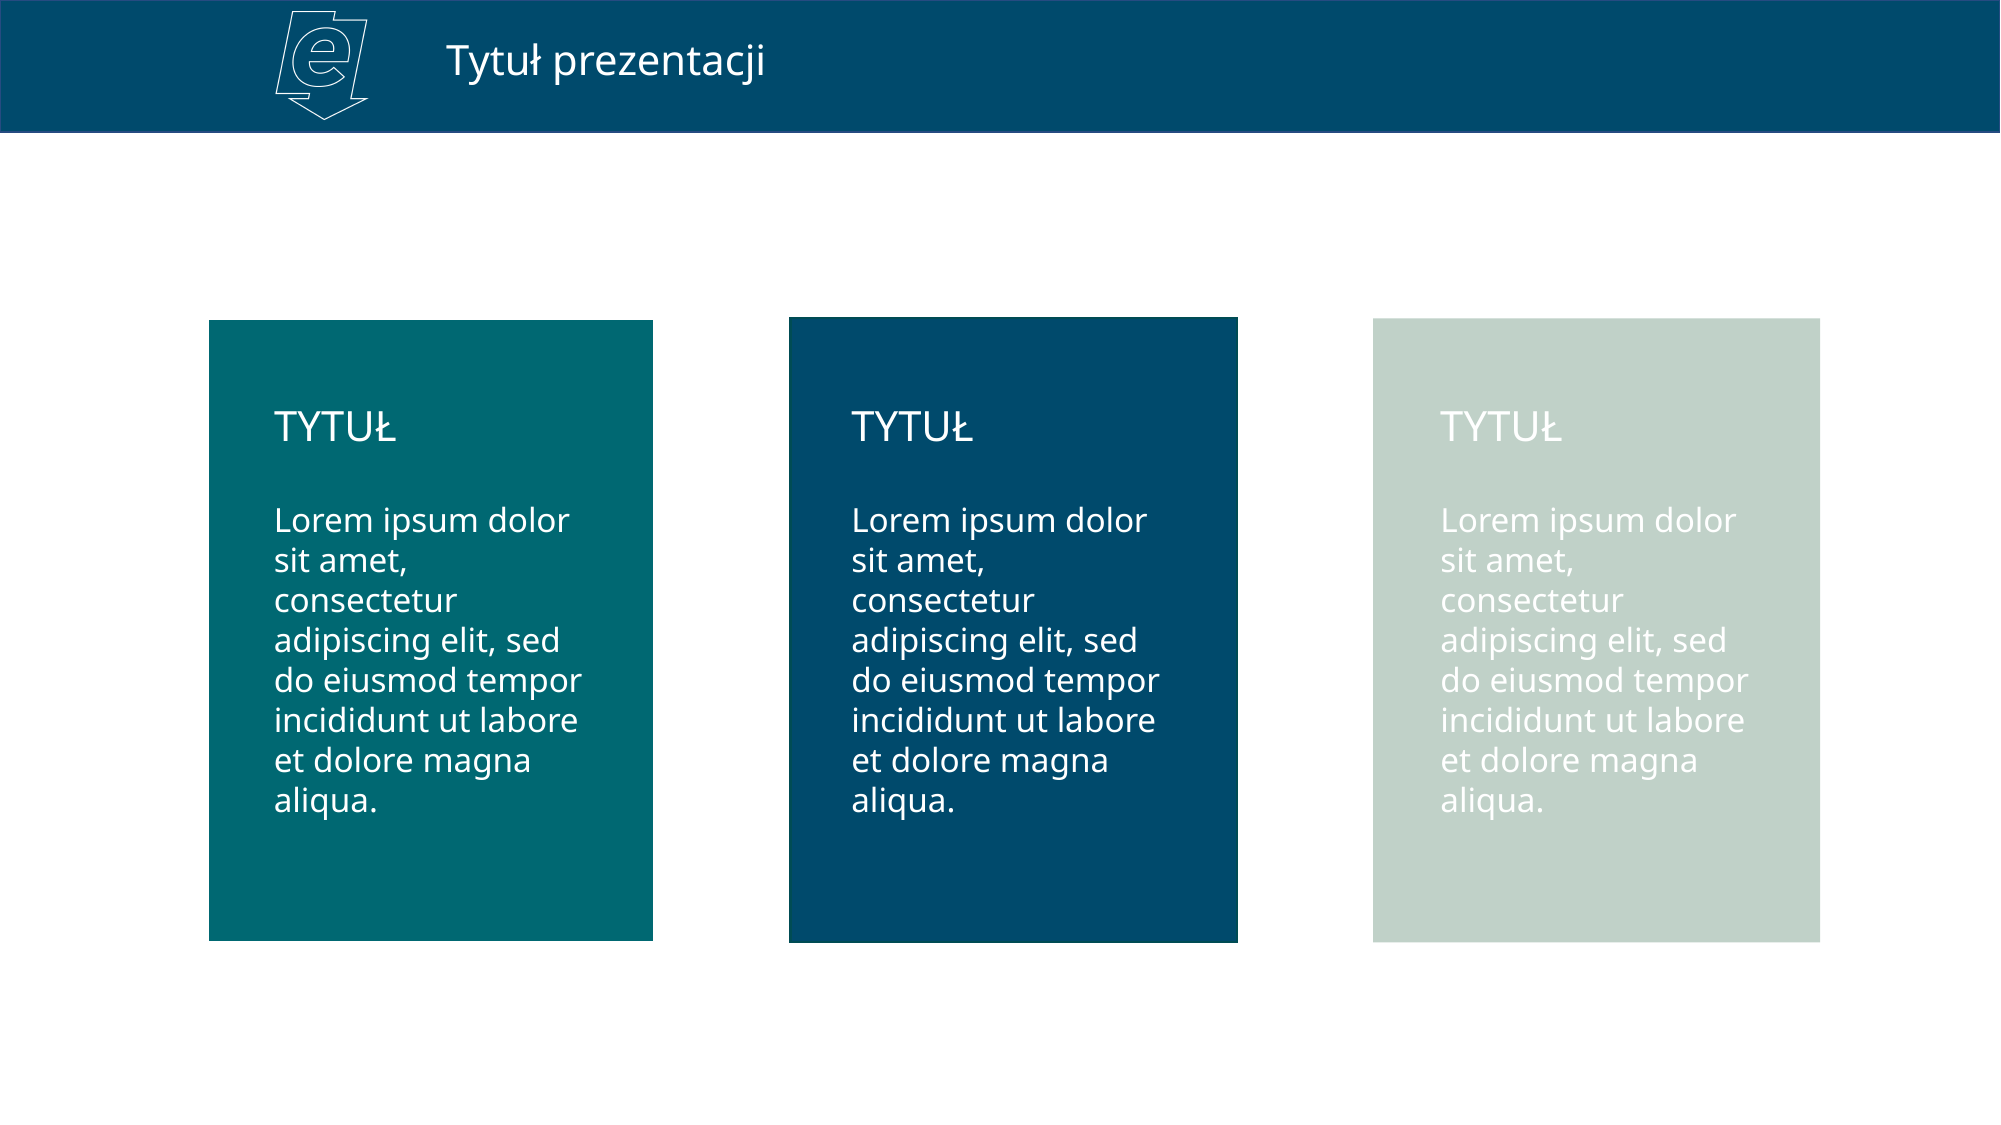

Tytuł prezentacji
Tytuł prezentacji
TYTUŁ
TYTUŁ
TYTUŁ
Lorem ipsum dolor sit amet, consectetur adipiscing elit, sed do eiusmod tempor incididunt ut labore et dolore magna aliqua.
Lorem ipsum dolor sit amet, consectetur adipiscing elit, sed do eiusmod tempor incididunt ut labore et dolore magna aliqua.
Lorem ipsum dolor sit amet, consectetur adipiscing elit, sed do eiusmod tempor incididunt ut labore et dolore magna aliqua.